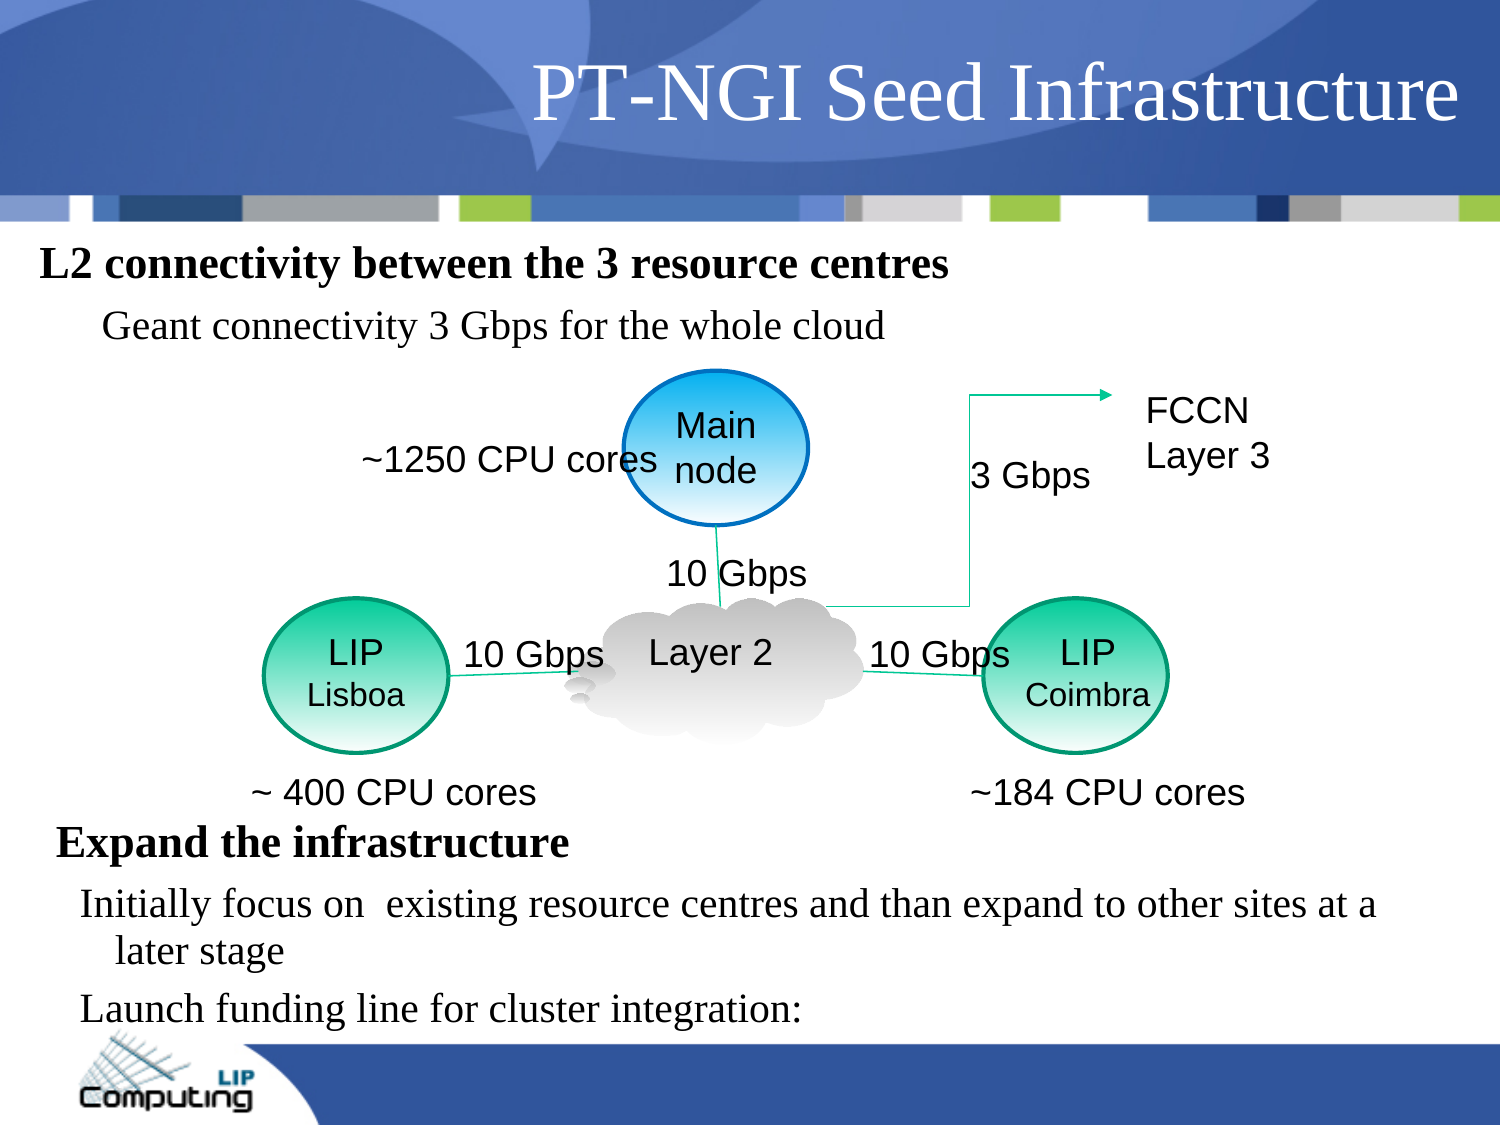

PT-NGI Seed Infrastructure
 L2 connectivity between the 3 resource centres
Geant connectivity 3 Gbps for the whole cloud
Main
node
FCCN
Layer 3
~1250 CPU cores
3 Gbps
10 Gbps
LIP
Lisboa
Layer 2
LIP
Coimbra
10 Gbps
10 Gbps
~ 400 CPU cores
~184 CPU cores
 Expand the infrastructure
Initially focus on existing resource centres and than expand to other sites at a later stage
Launch funding line for cluster integration: